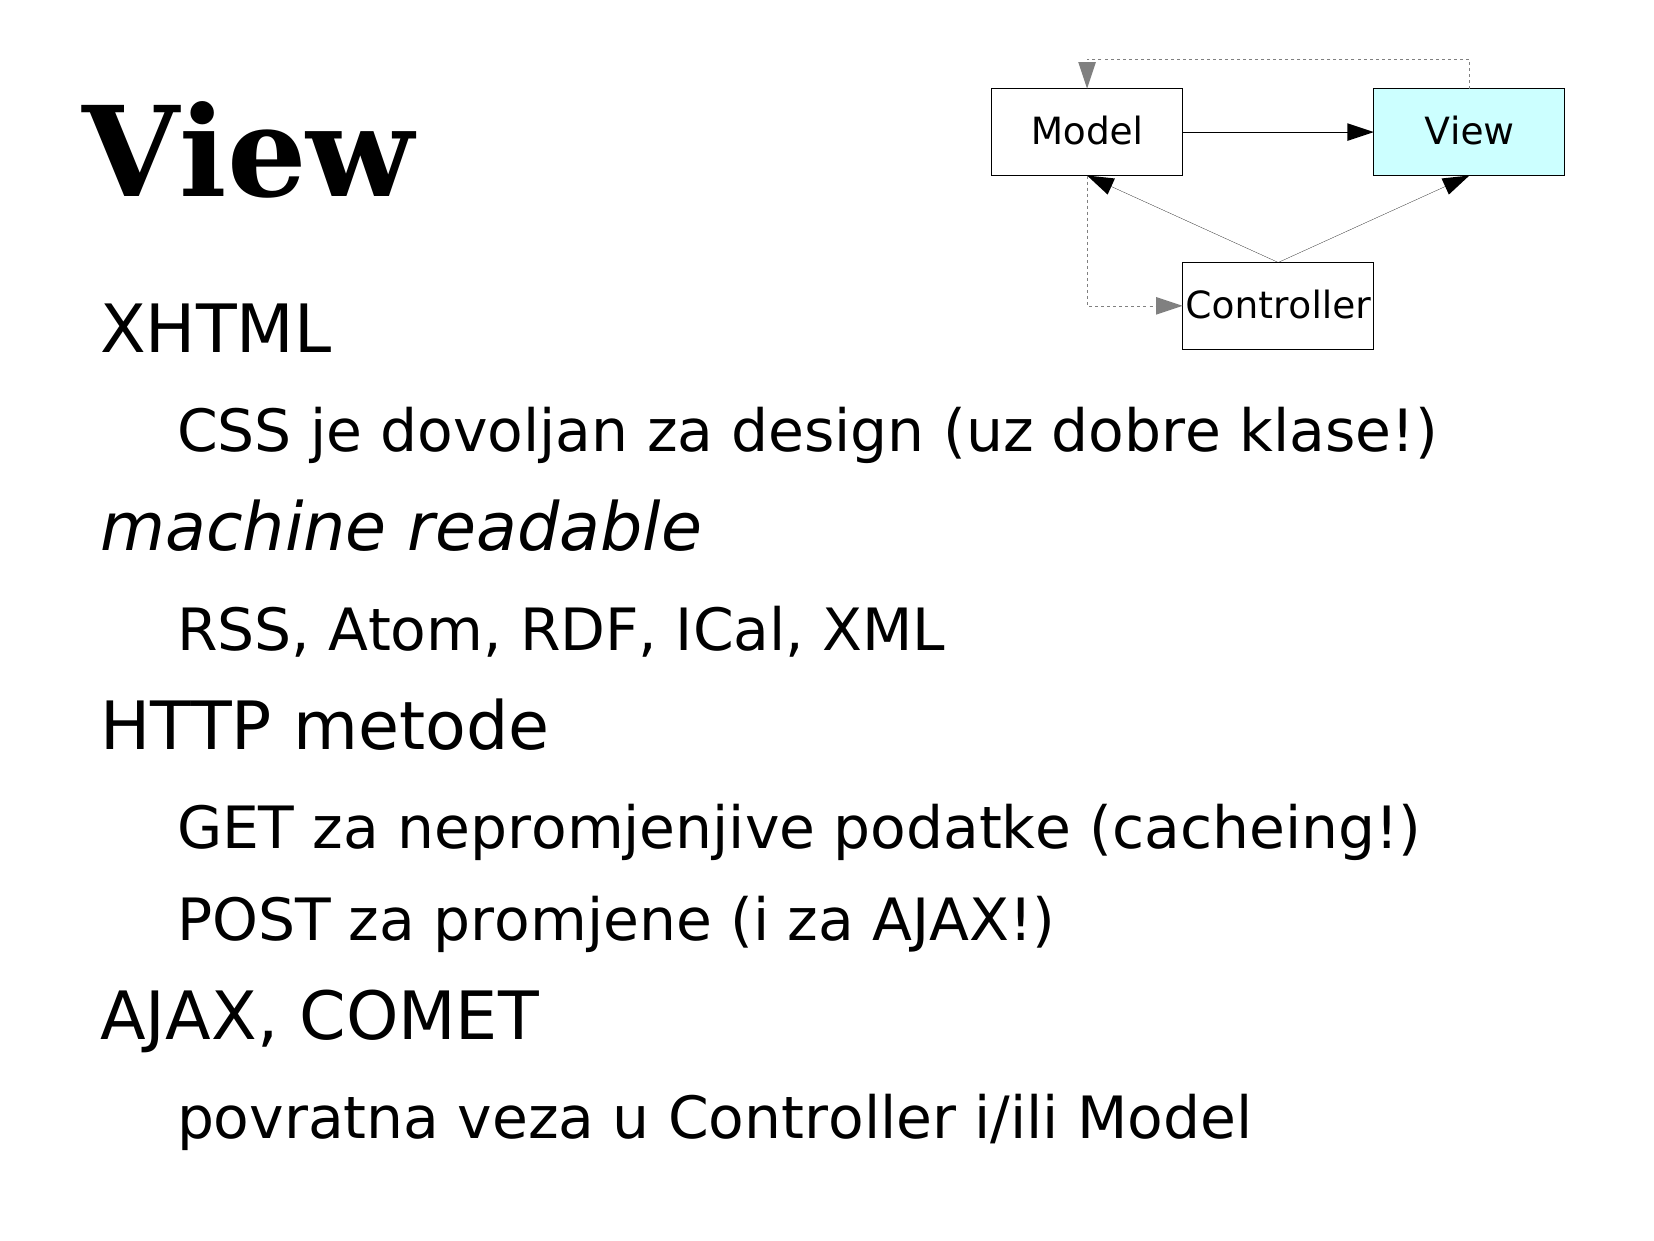

# View
Model
View
Controller
XHTML
CSS je dovoljan za design (uz dobre klase!)
machine readable
RSS, Atom, RDF, ICal, XML
HTTP metode
GET za nepromjenjive podatke (cacheing!)
POST za promjene (i za AJAX!)
AJAX, COMET
povratna veza u Controller i/ili Model